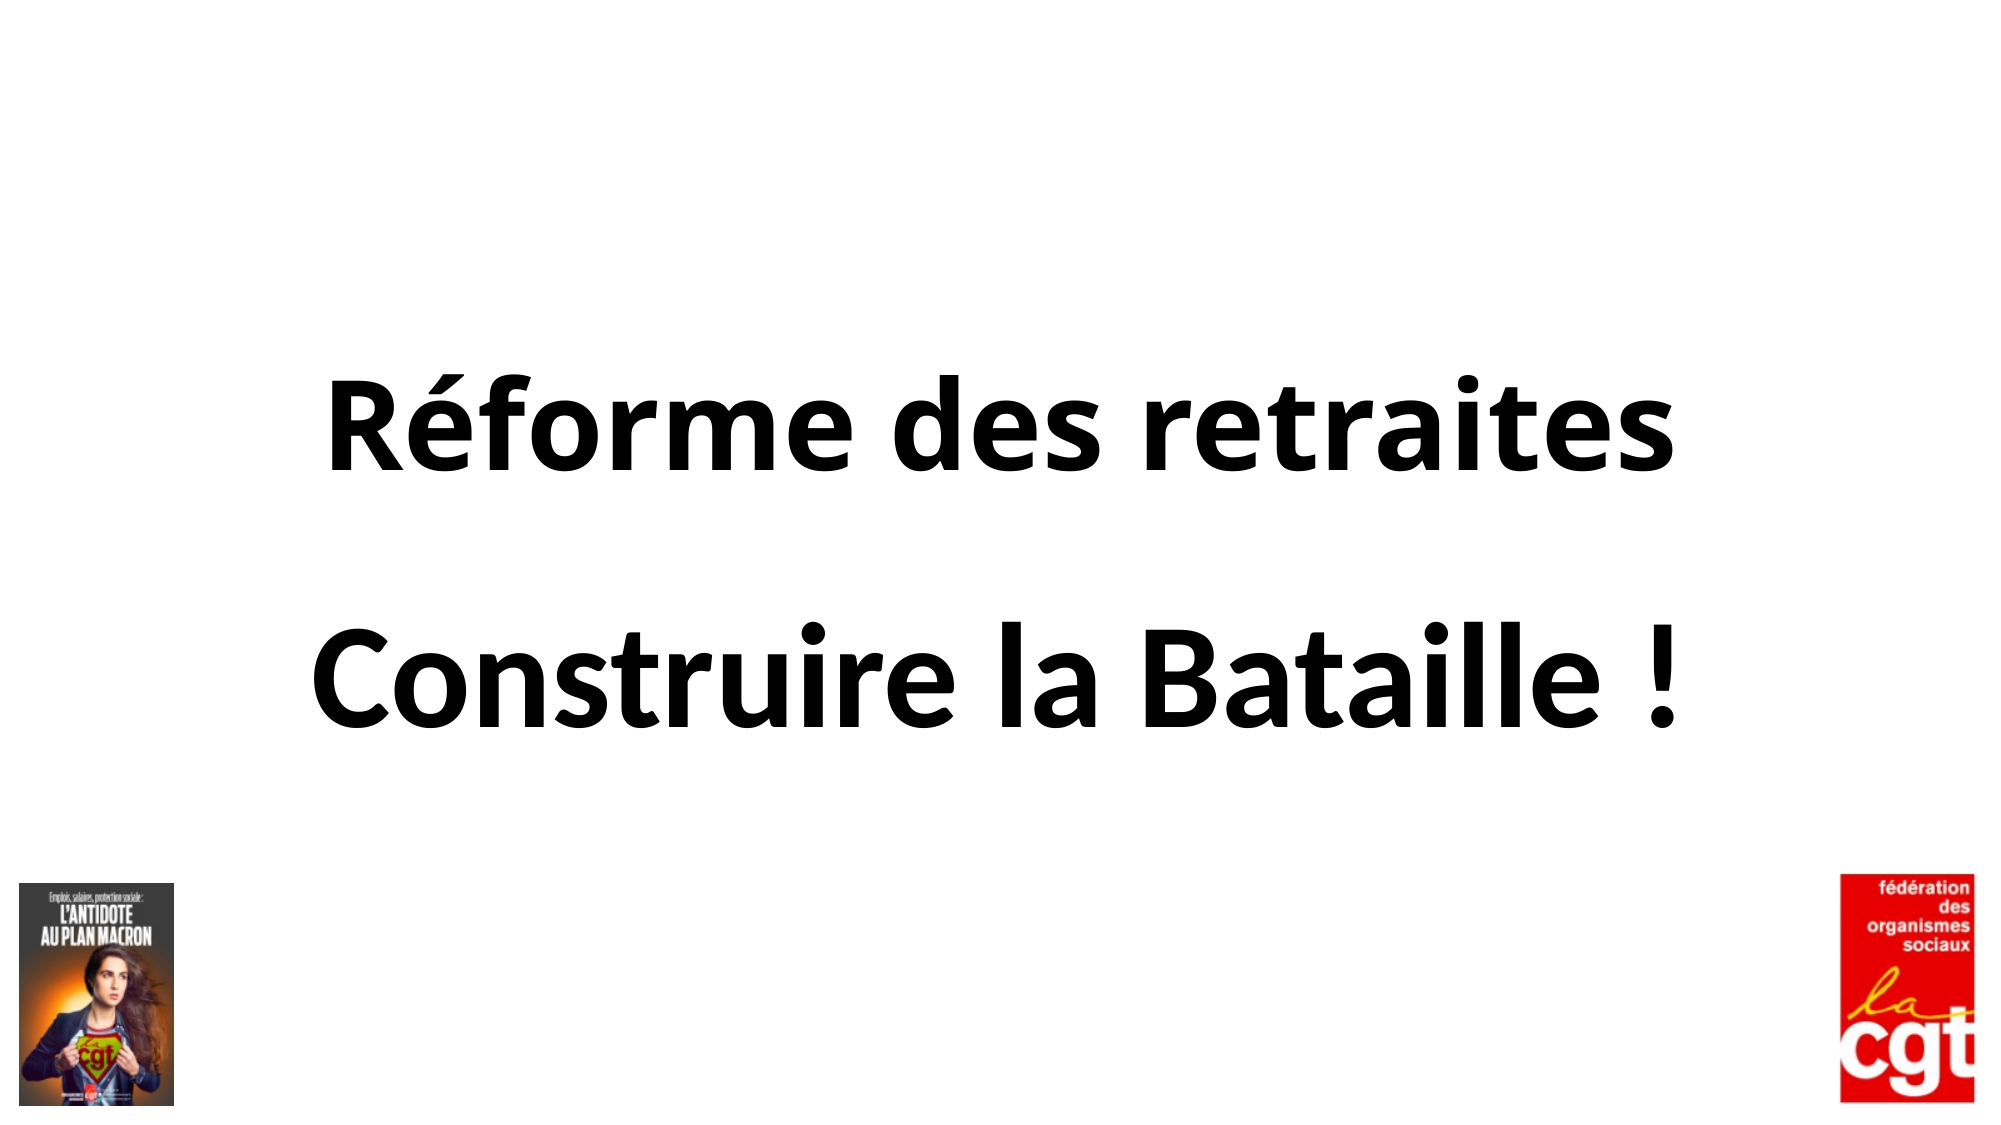

# Réforme des retraites
Construire la Bataille !